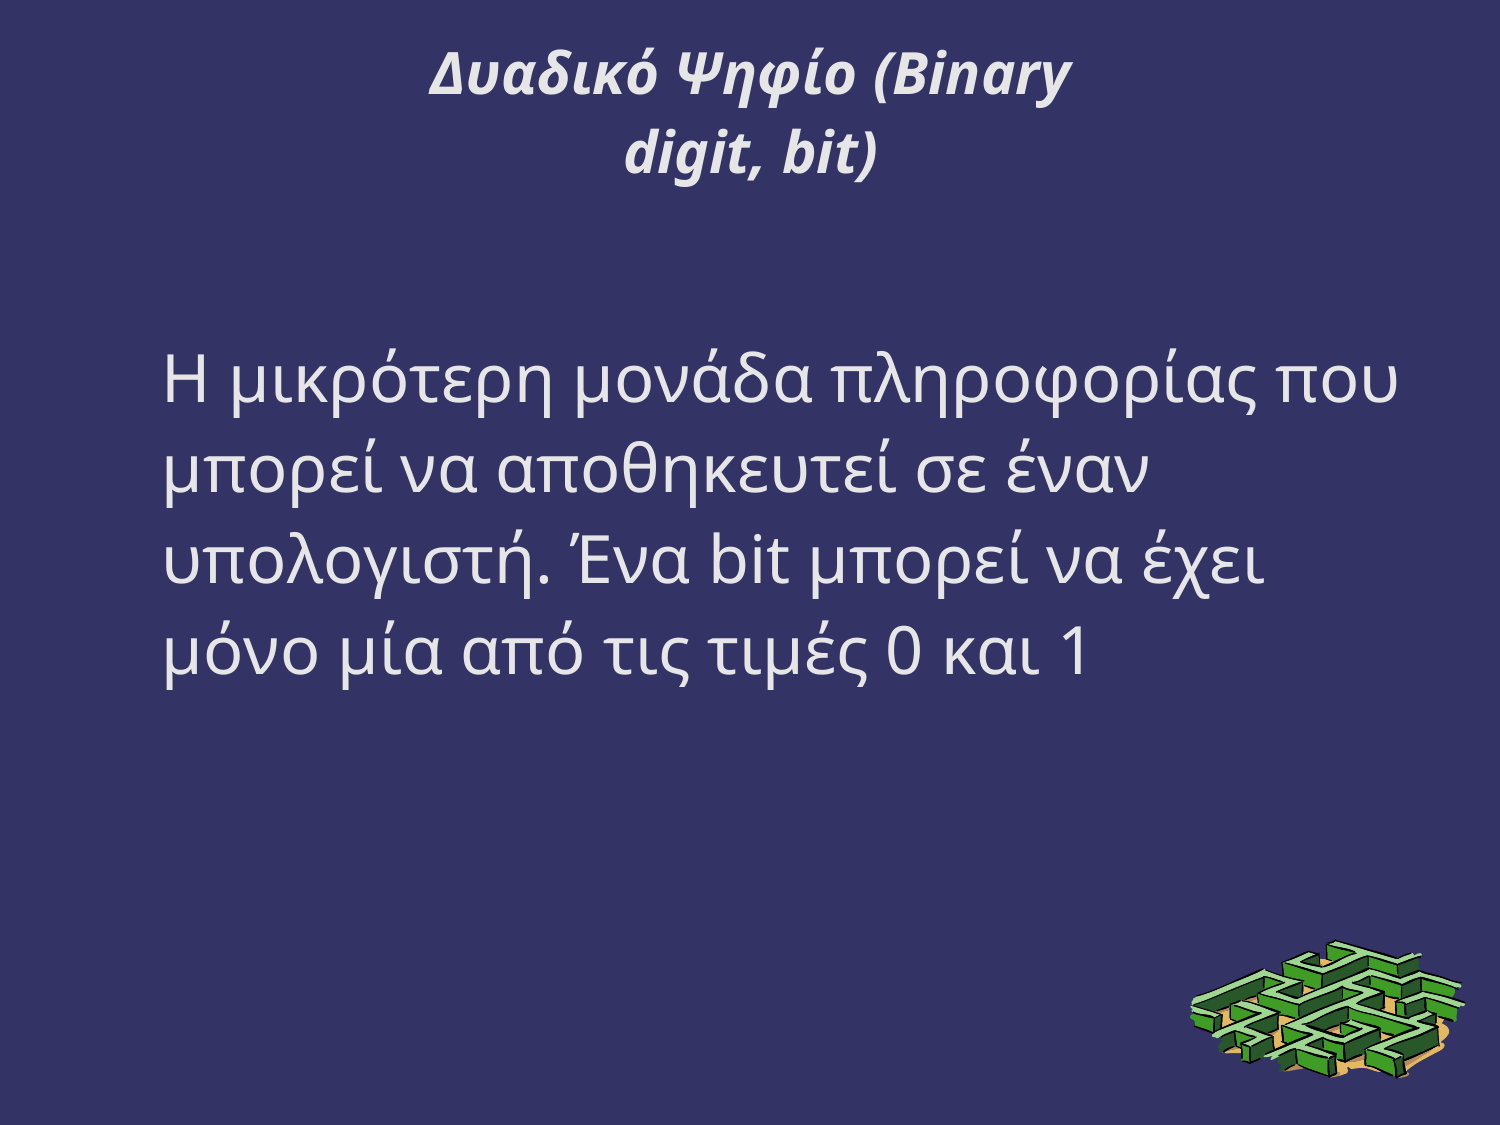

# Δυαδικό Ψηφίο (Binary digit, bit)
Η μικρότερη μονάδα πληροφορίας που μπορεί να αποθηκευτεί σε έναν υπολογιστή. Ένα bit μπορεί να έχει μόνο μία από τις τιμές 0 και 1